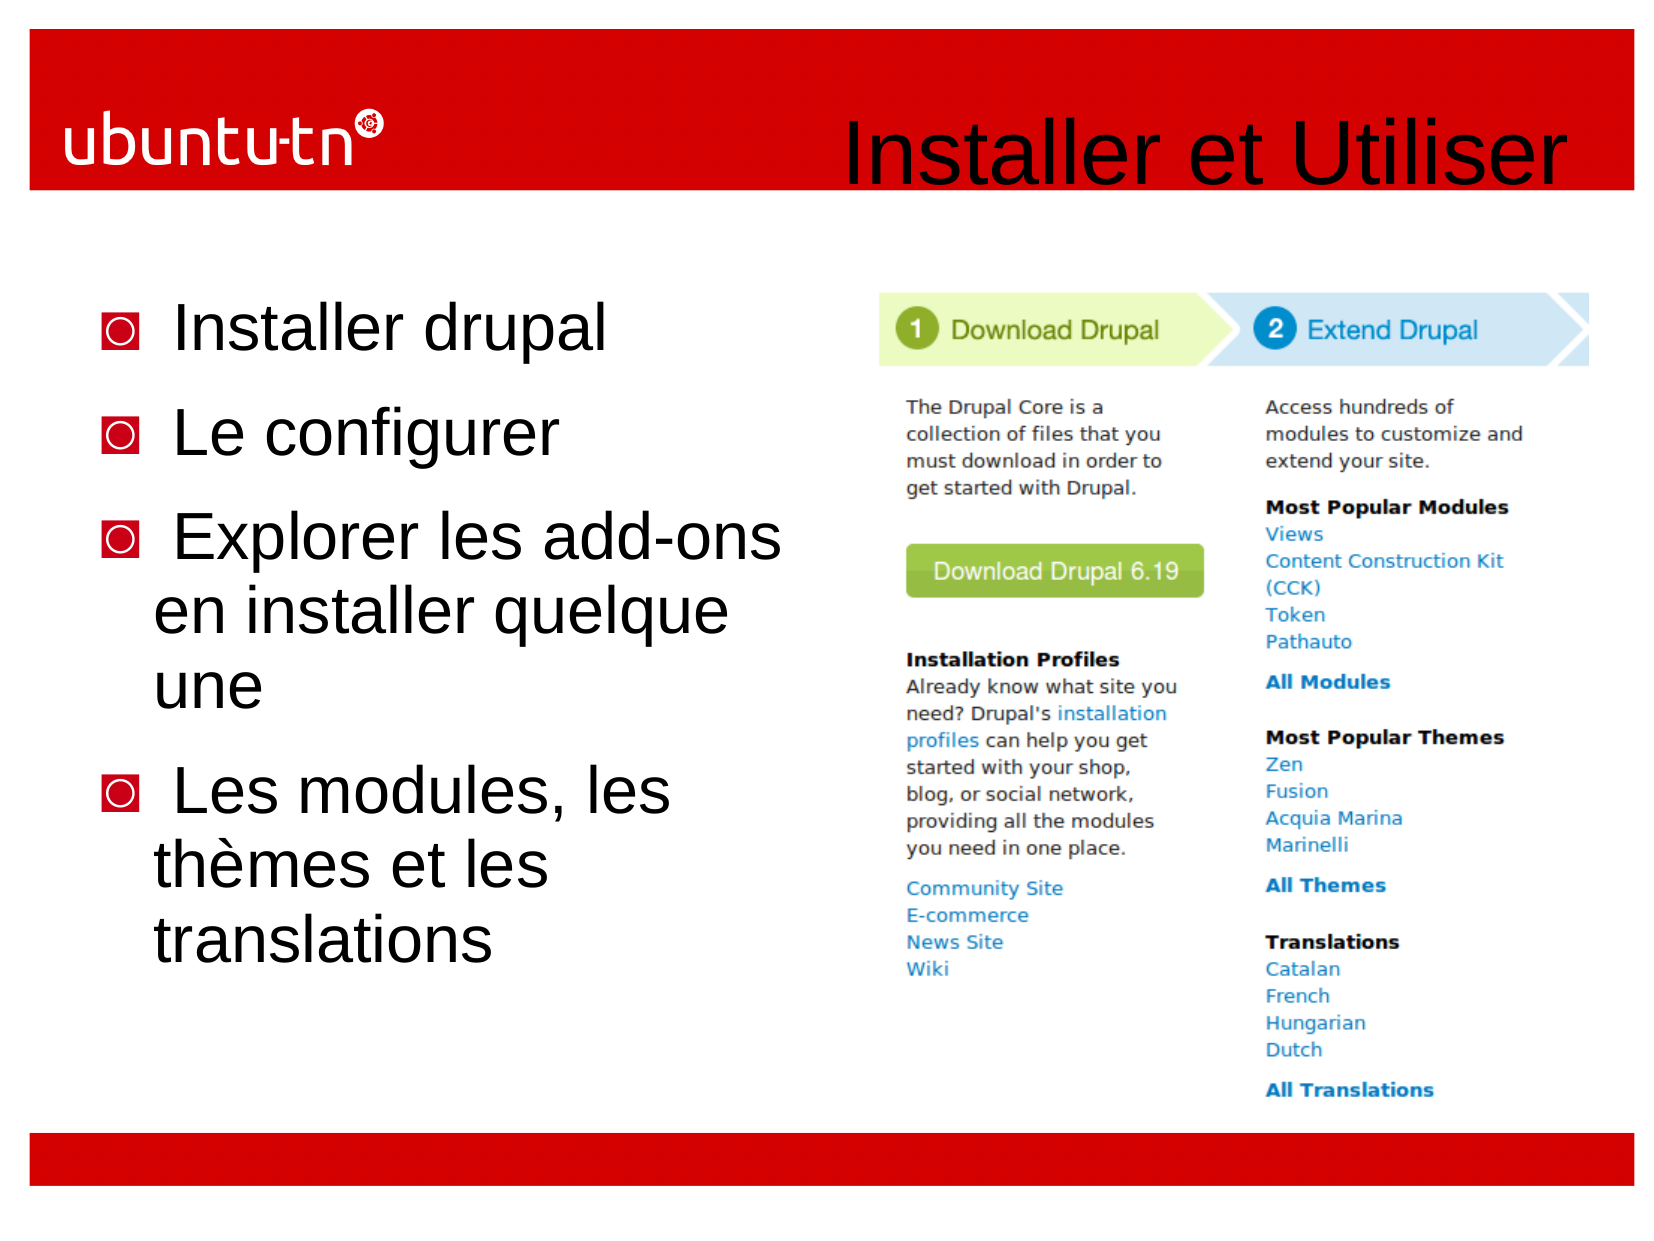

# Installer et Utiliser
 Installer drupal
 Le configurer
 Explorer les add-ons en installer quelque une
 Les modules, les thèmes et les translations